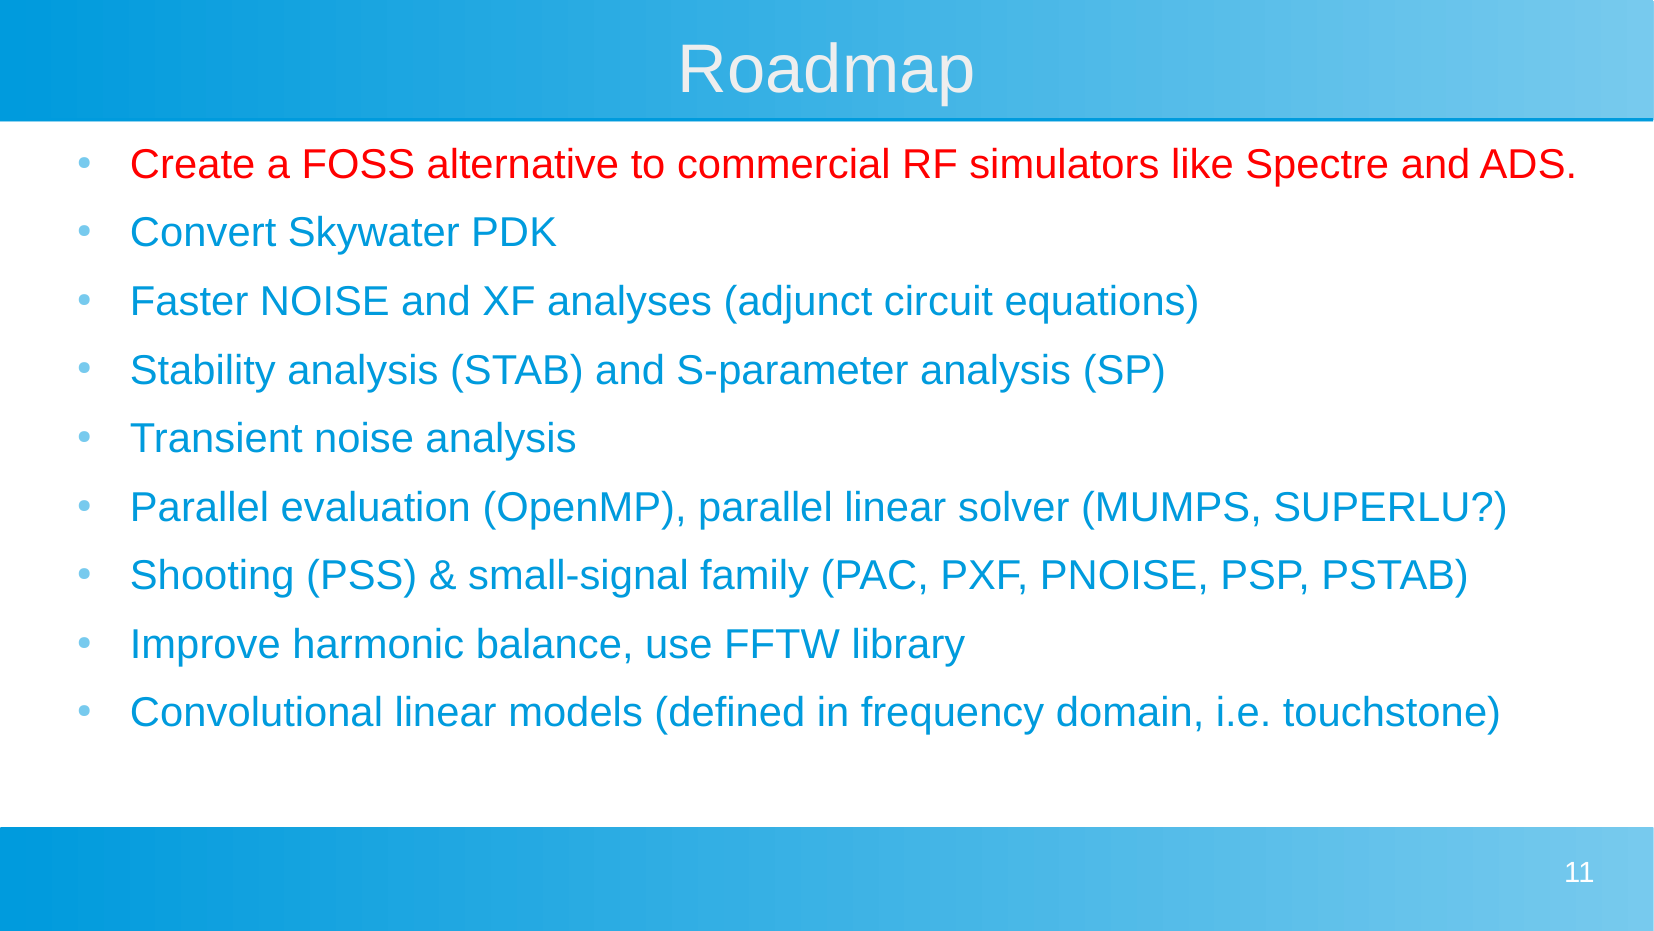

# Roadmap
Create a FOSS alternative to commercial RF simulators like Spectre and ADS.
Convert Skywater PDK
Faster NOISE and XF analyses (adjunct circuit equations)
Stability analysis (STAB) and S-parameter analysis (SP)
Transient noise analysis
Parallel evaluation (OpenMP), parallel linear solver (MUMPS, SUPERLU?)
Shooting (PSS) & small-signal family (PAC, PXF, PNOISE, PSP, PSTAB)
Improve harmonic balance, use FFTW library
Convolutional linear models (defined in frequency domain, i.e. touchstone)
11